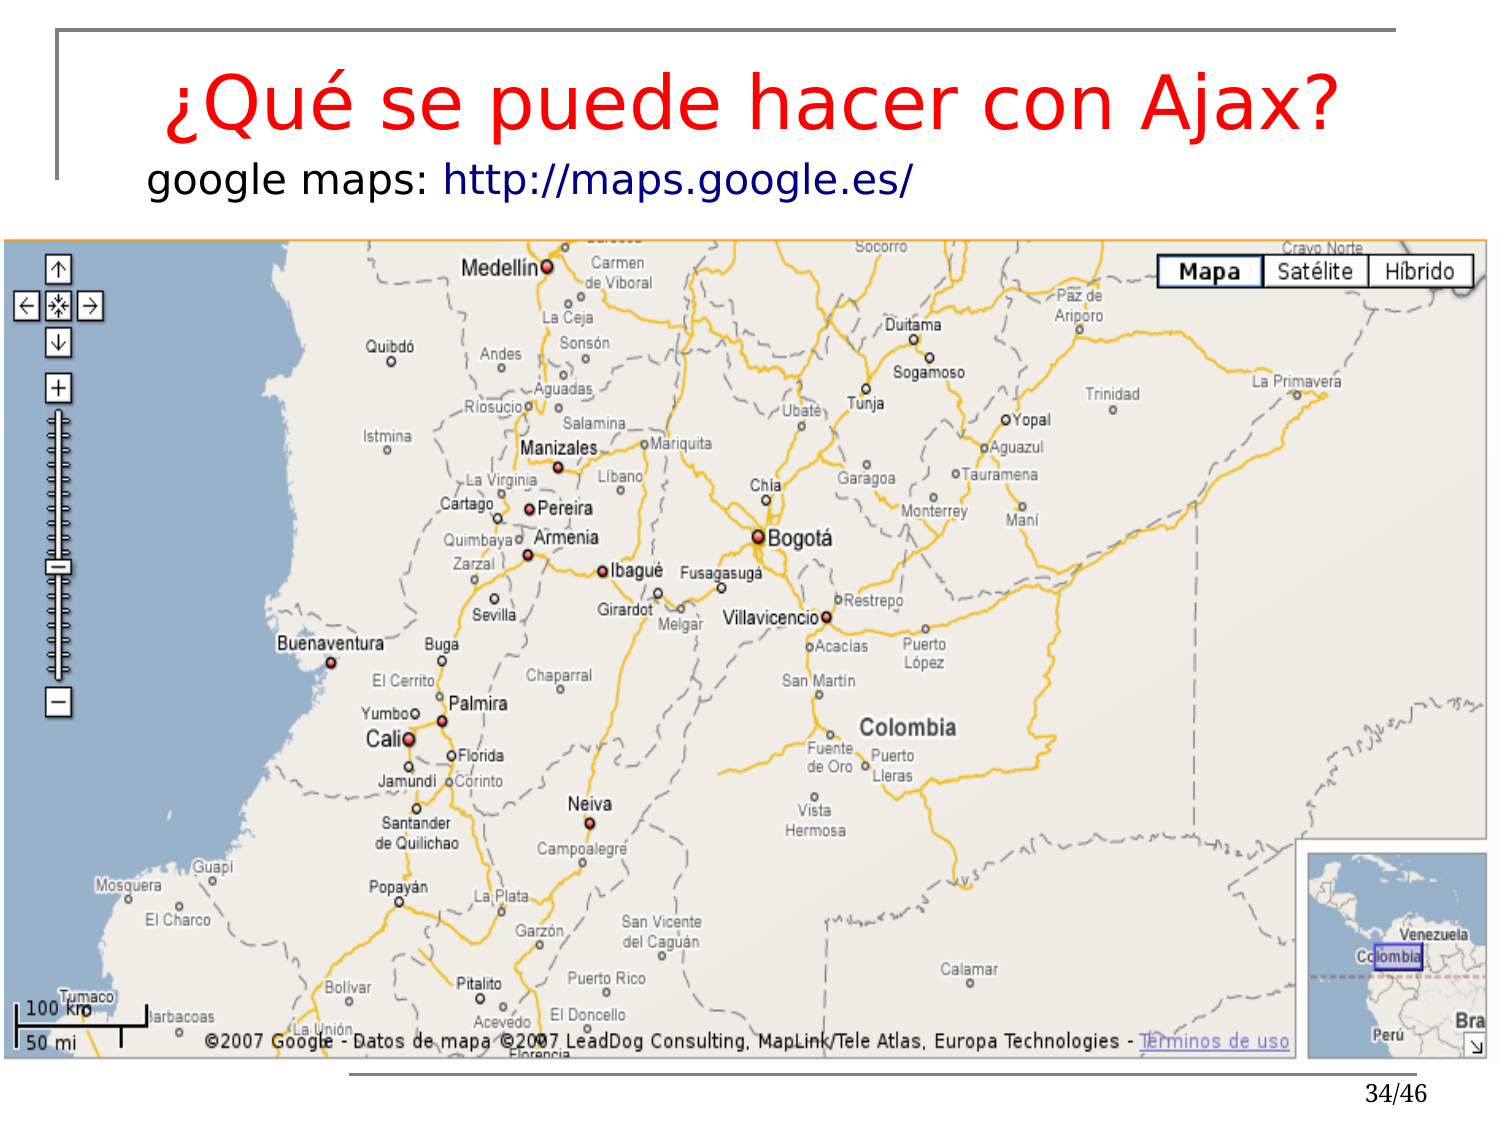

# ¿Qué se puede hacer con Ajax?
 google maps: http://maps.google.es/